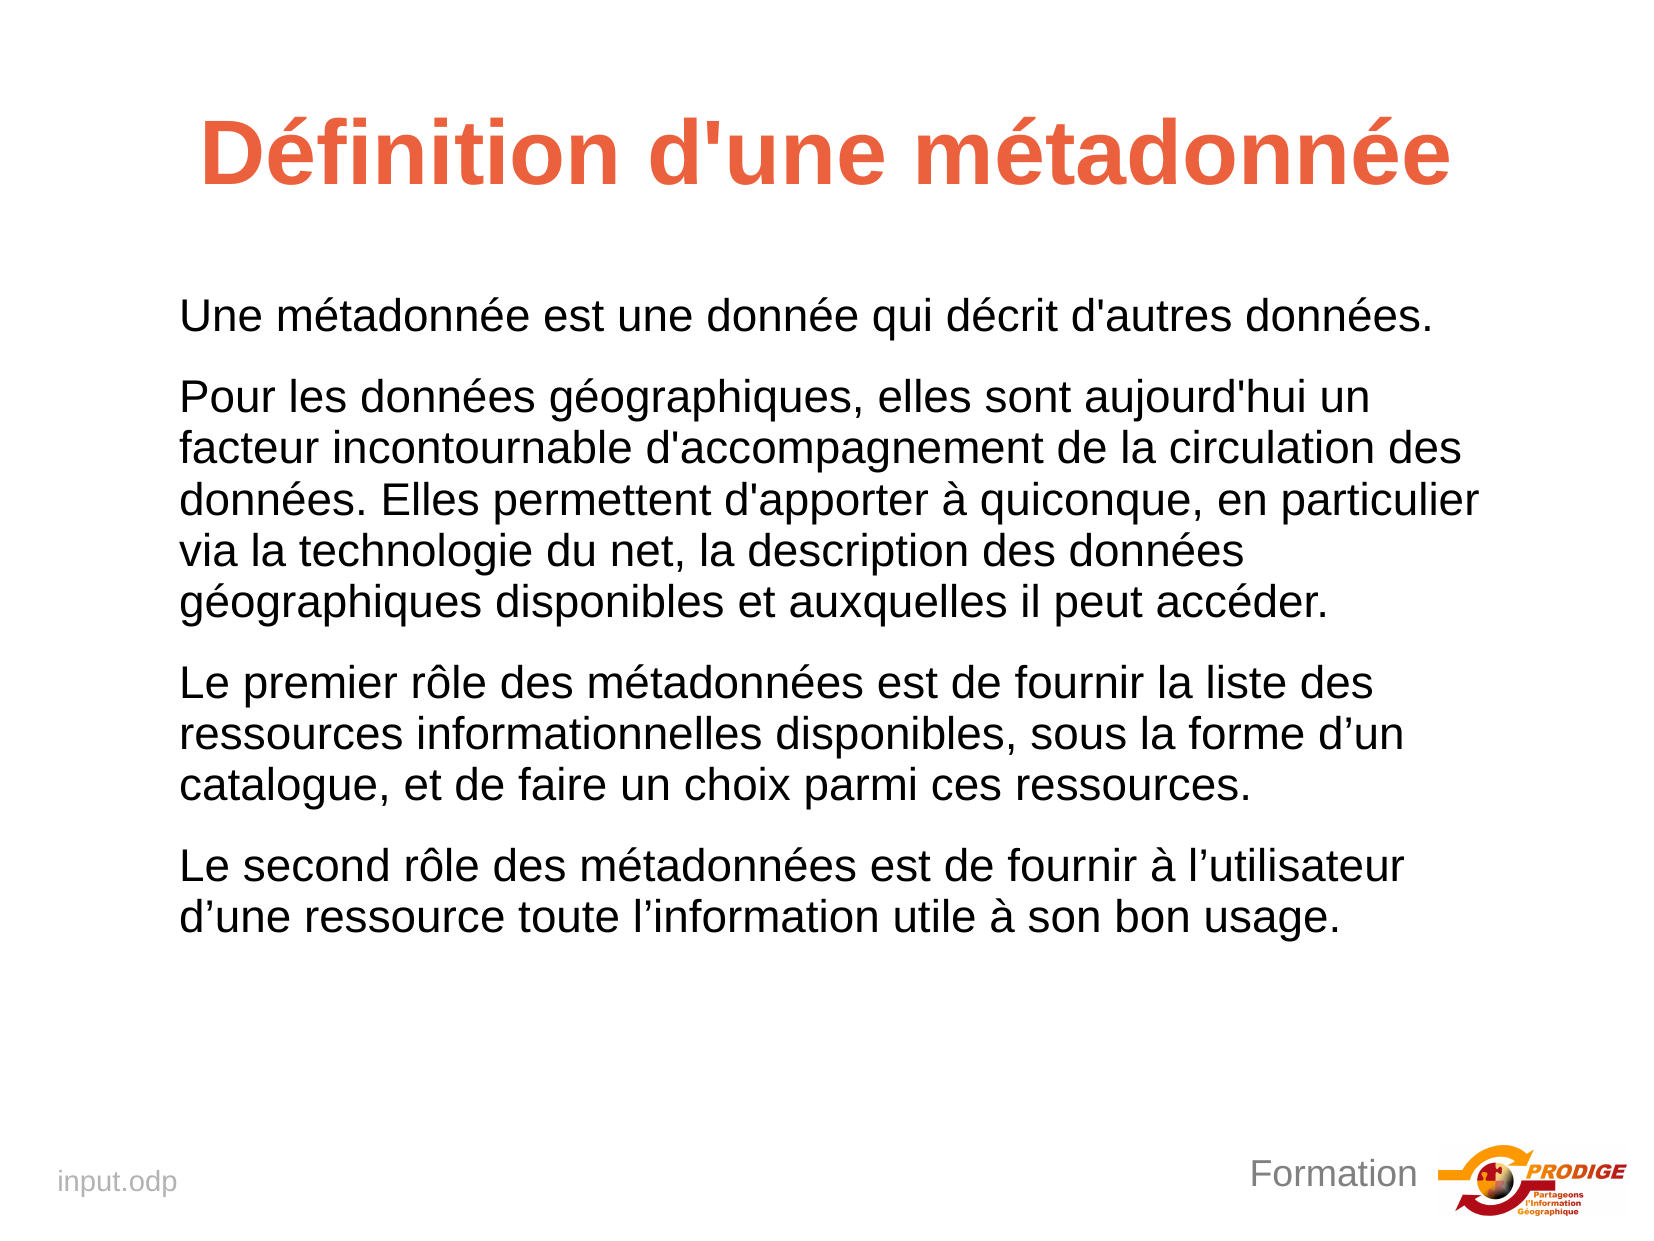

# Définition d'une métadonnée
Une métadonnée est une donnée qui décrit d'autres données.
Pour les données géographiques, elles sont aujourd'hui un facteur incontournable d'accompagnement de la circulation des données. Elles permettent d'apporter à quiconque, en particulier via la technologie du net, la description des données géographiques disponibles et auxquelles il peut accéder.
Le premier rôle des métadonnées est de fournir la liste des ressources informationnelles disponibles, sous la forme d’un catalogue, et de faire un choix parmi ces ressources.
Le second rôle des métadonnées est de fournir à l’utilisateur d’une ressource toute l’information utile à son bon usage.